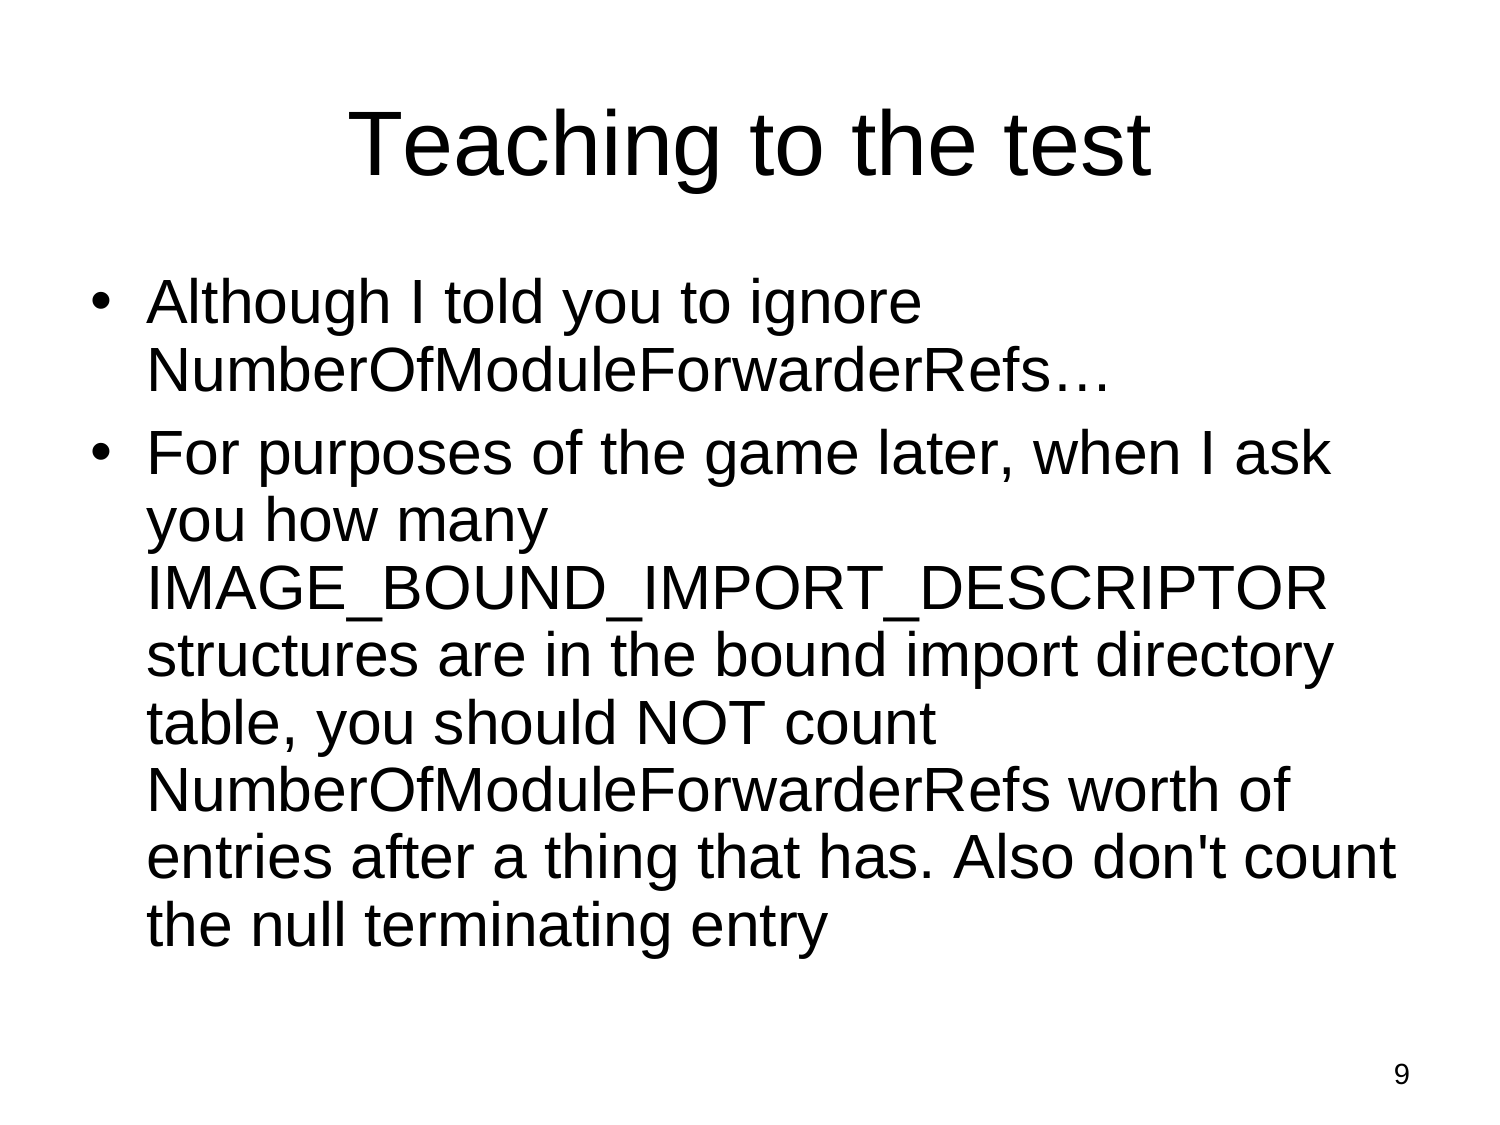

# Teaching to the test
Although I told you to ignore NumberOfModuleForwarderRefs…
For purposes of the game later, when I ask you how many IMAGE_BOUND_IMPORT_DESCRIPTOR structures are in the bound import directory table, you should NOT count NumberOfModuleForwarderRefs worth of entries after a thing that has. Also don't count the null terminating entry